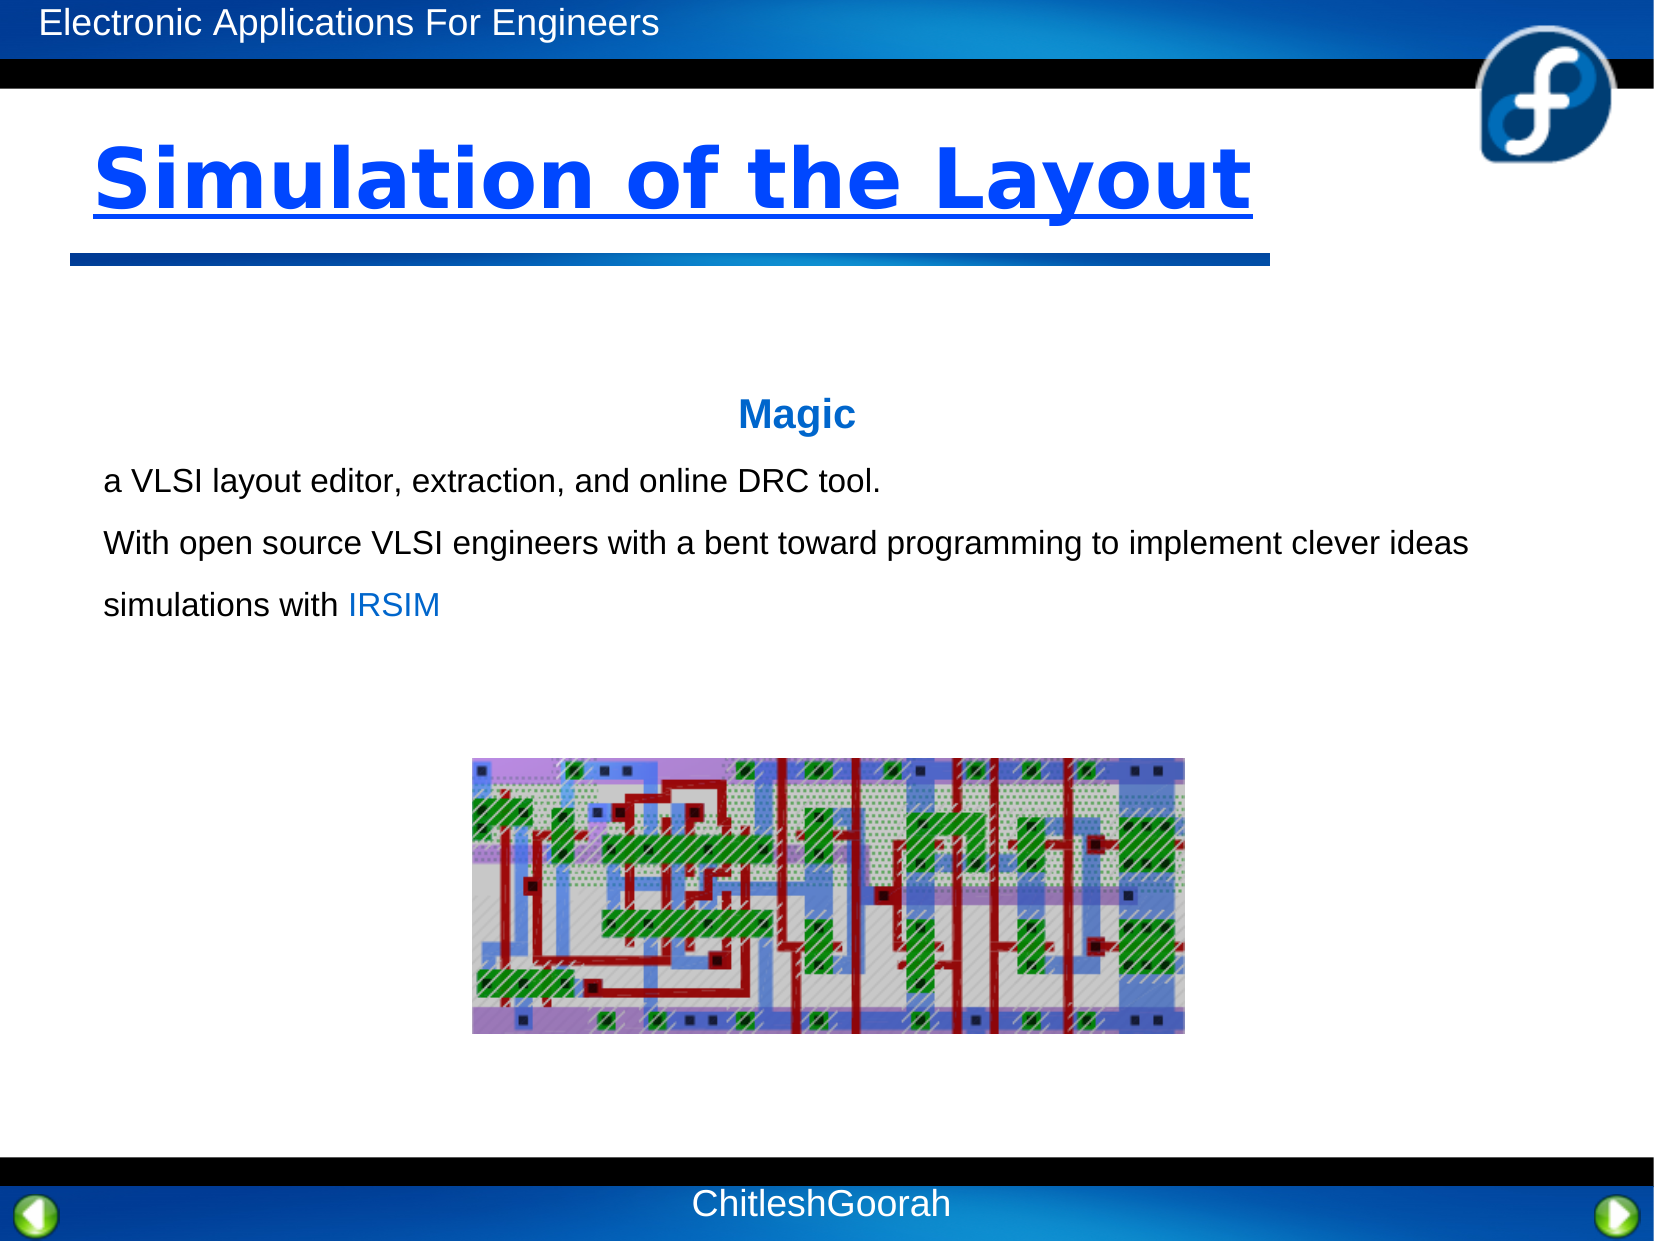

Simulation of the Layout
Magic
a VLSI layout editor, extraction, and online DRC tool.
With open source VLSI engineers with a bent toward programming to implement clever ideas
simulations with IRSIM